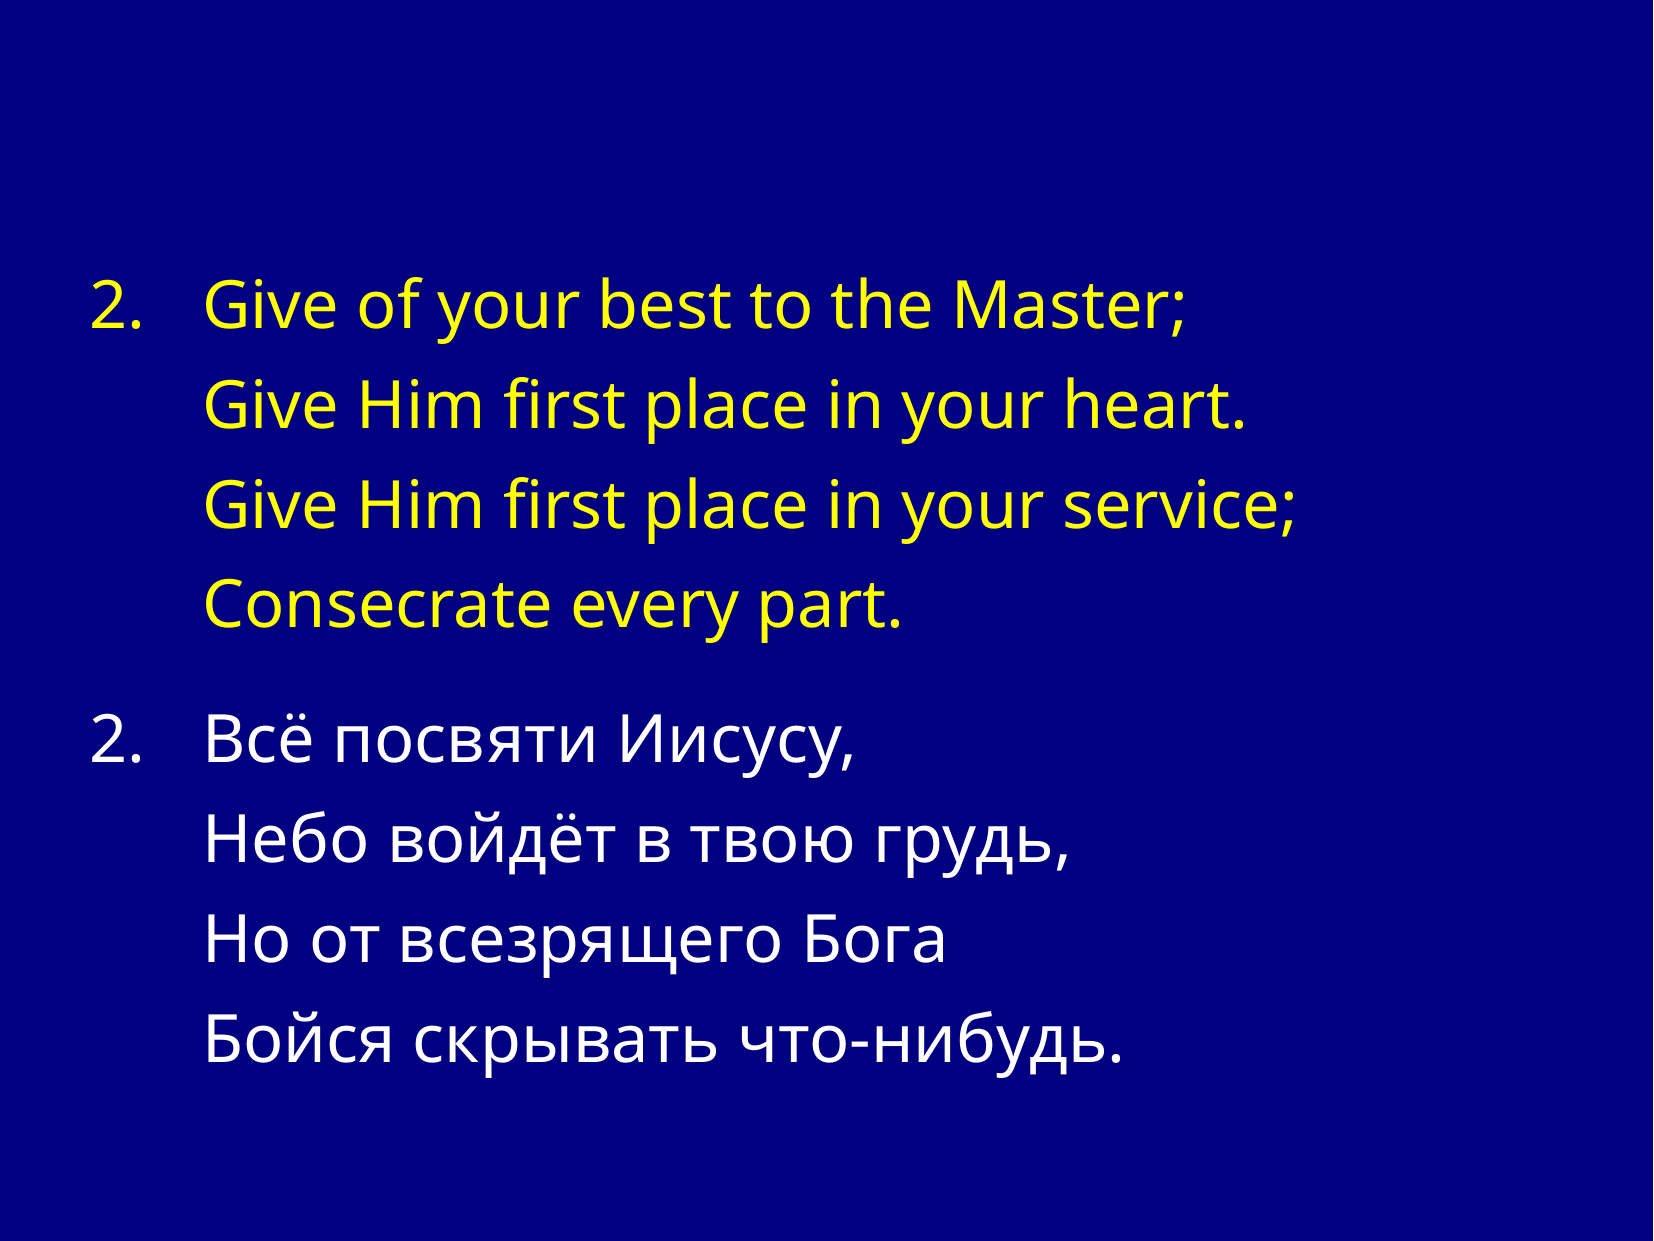

2.	Give of your best to the Master;
	Give Him first place in your heart.
	Give Him first place in your service;
	Consecrate every part.
2.	Всё посвяти Иисусу,
	Небо войдёт в твою грудь,
	Но от всезрящего Бога
	Бойся скрывать что-нибудь.